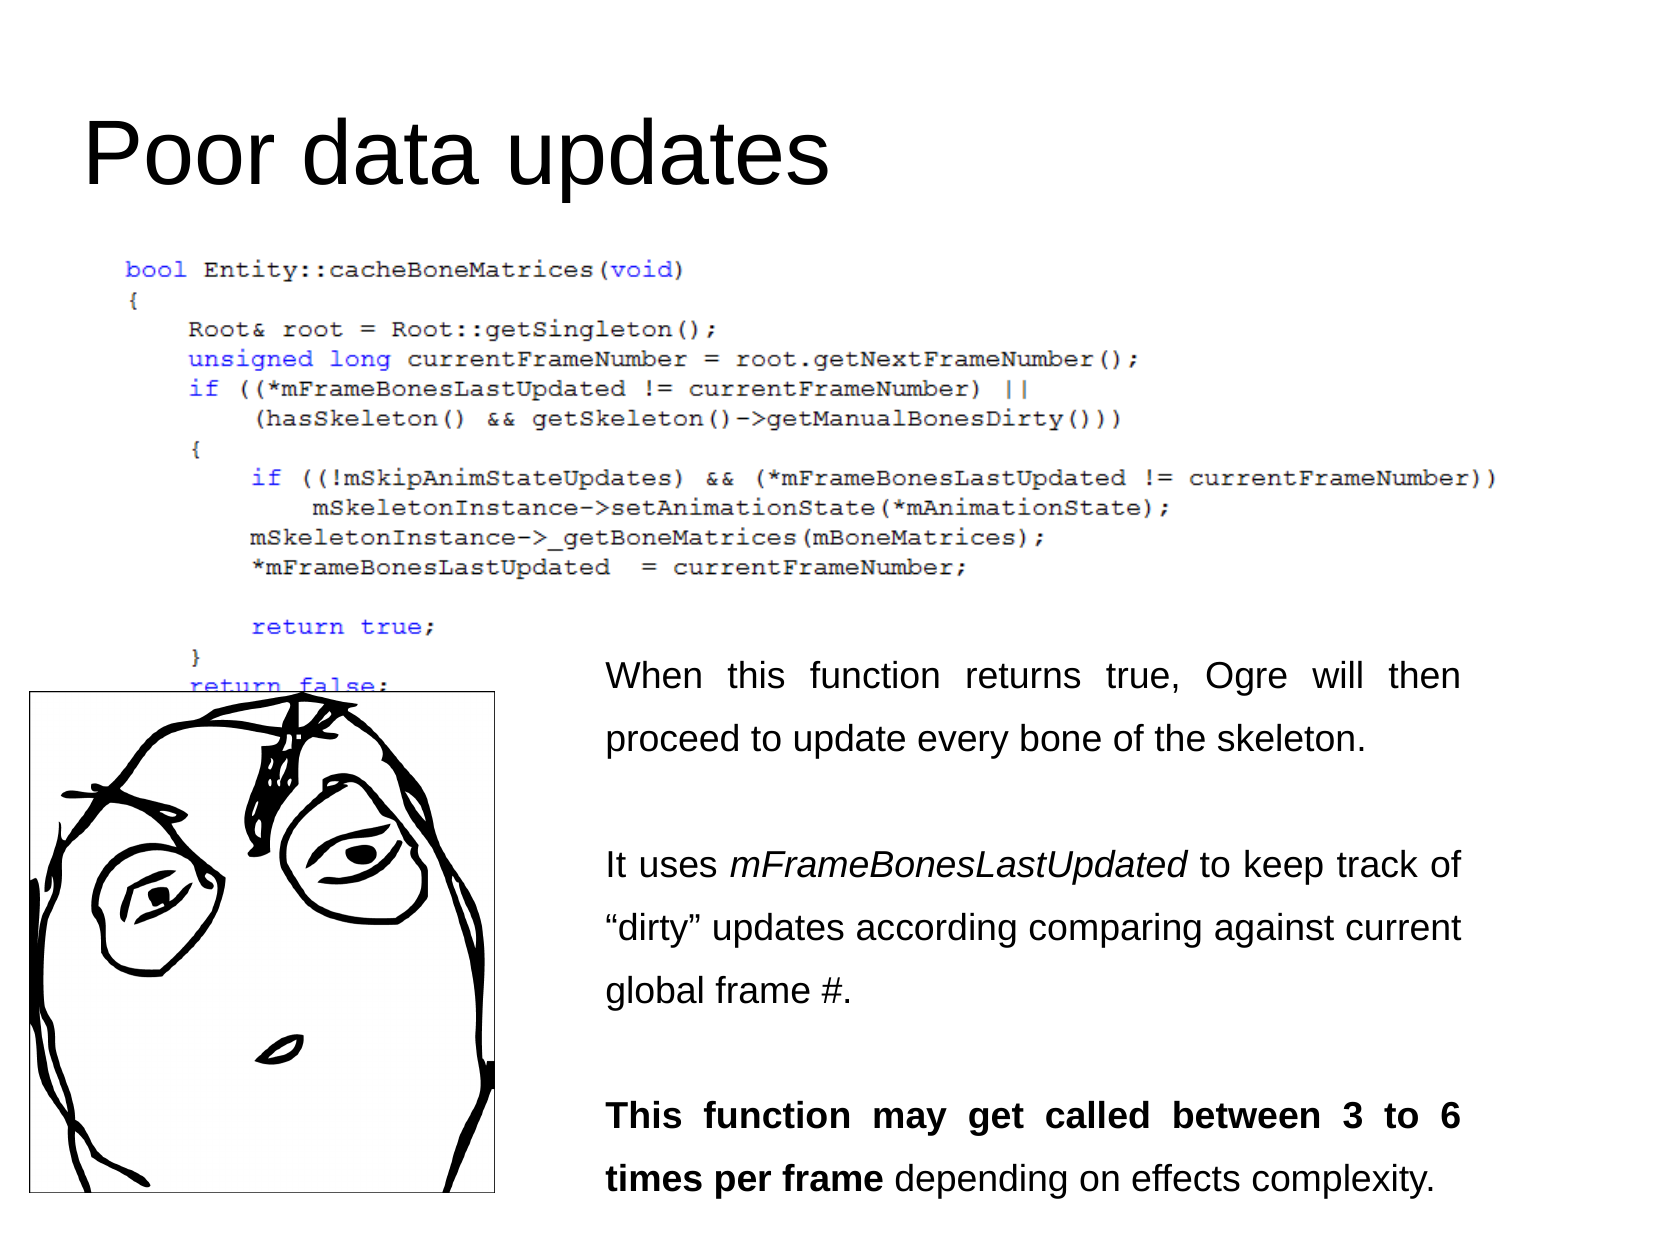

# Poor data updates
When this function returns true, Ogre will then proceed to update every bone of the skeleton.
It uses mFrameBonesLastUpdated to keep track of “dirty” updates according comparing against current global frame #.
This function may get called between 3 to 6 times per frame depending on effects complexity.